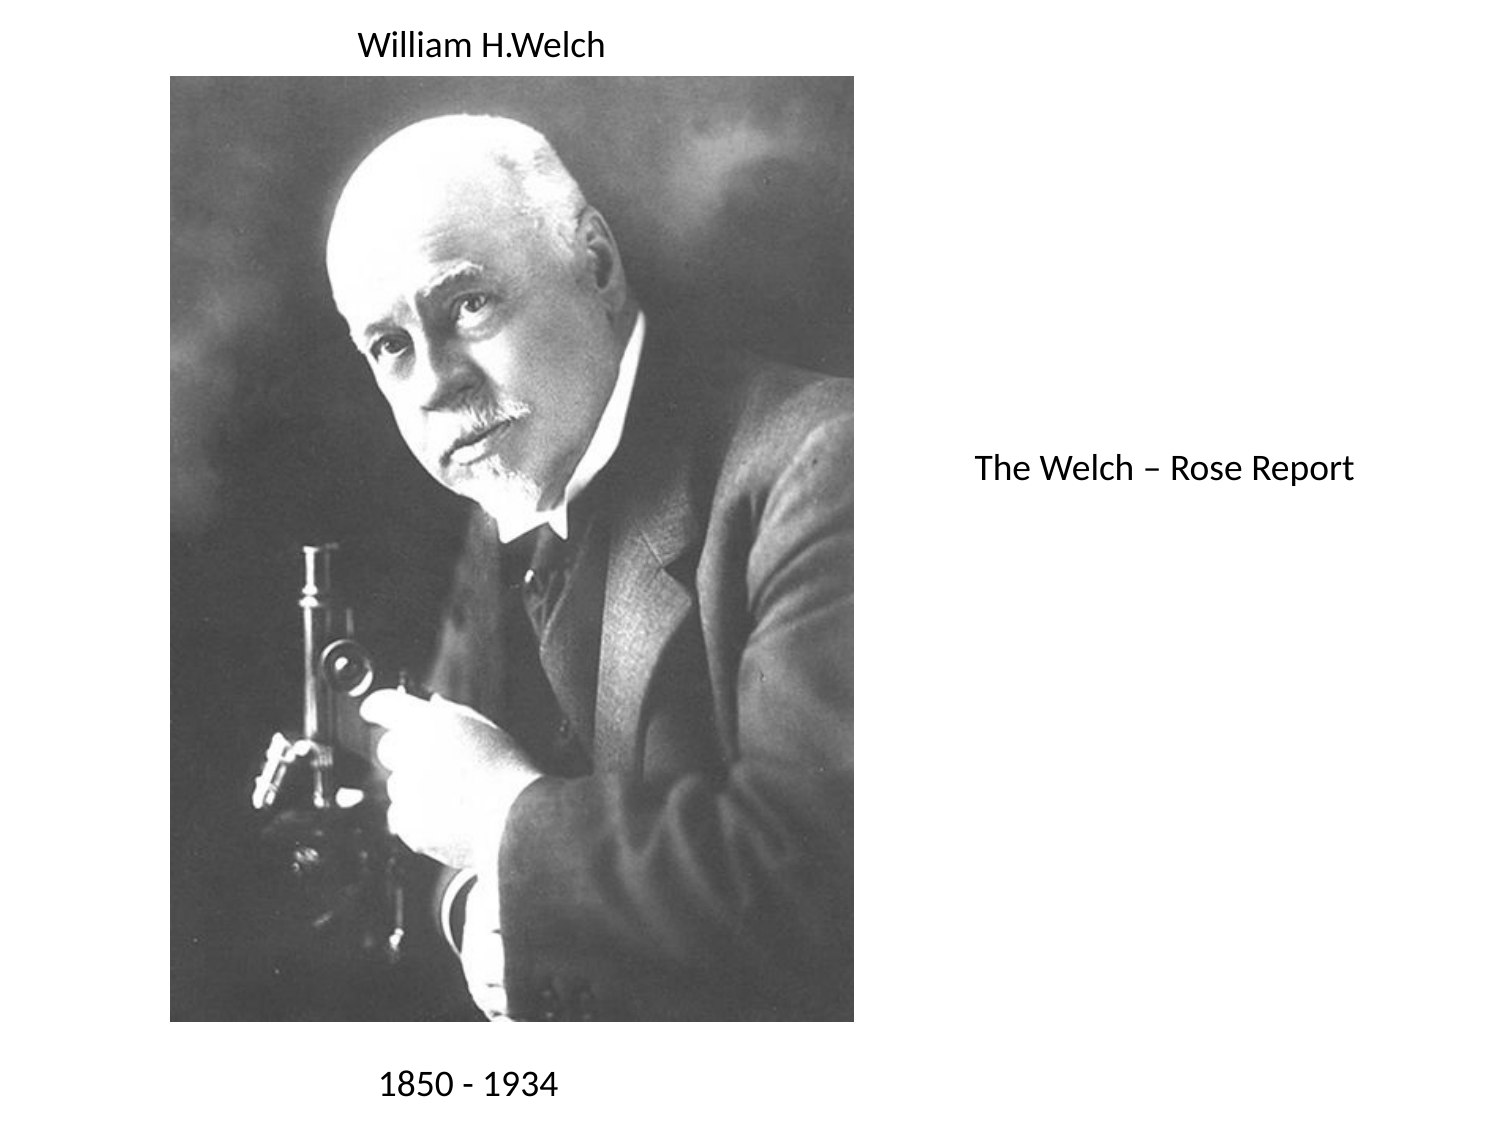

William H.Welch
The Welch – Rose Report
1850 - 1934